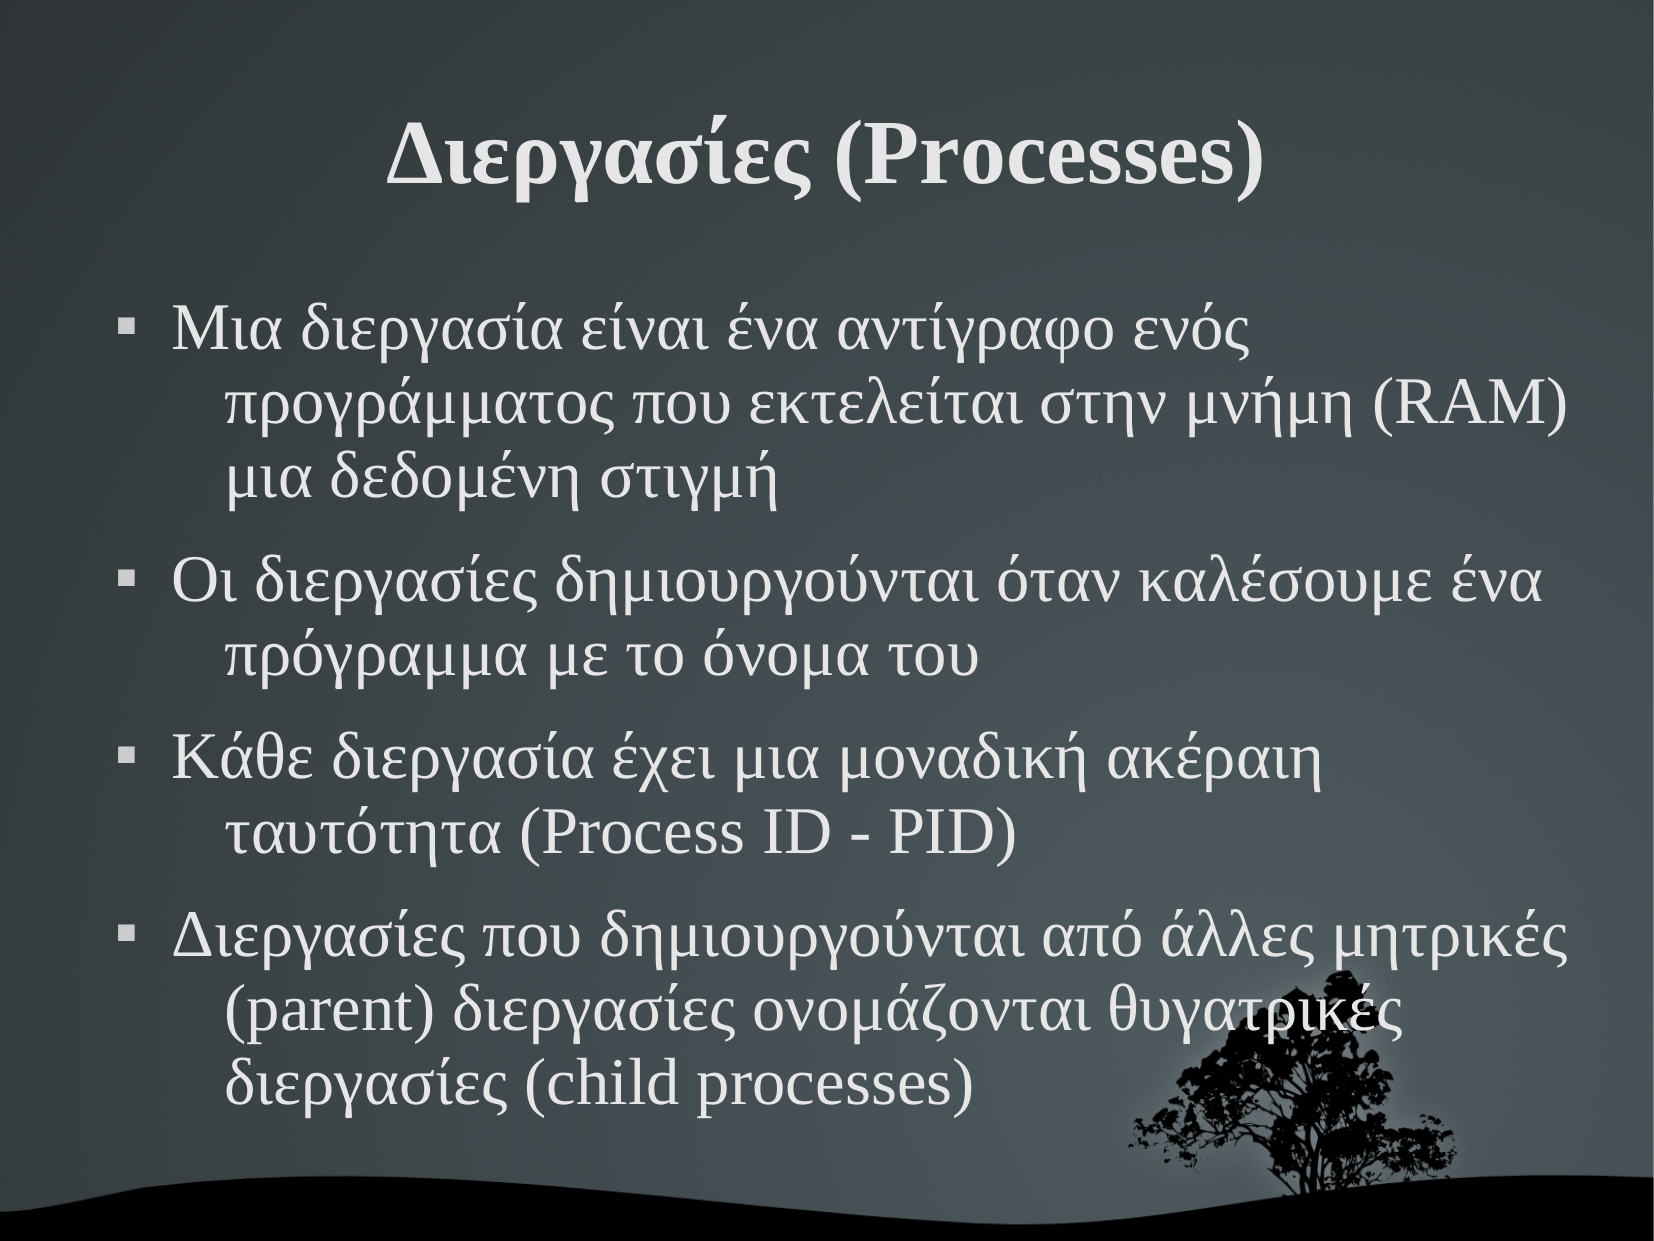

# Διεργασίες (Processes)
Μια διεργασία είναι ένα αντίγραφο ενός προγράμματος που εκτελείται στην μνήμη (RAM) μια δεδομένη στιγμή
Οι διεργασίες δημιουργούνται όταν καλέσουμε ένα πρόγραμμα με το όνομα του
Κάθε διεργασία έχει μια μοναδική ακέραιη ταυτότητα (Process ID - PID)
Διεργασίες που δημιουργούνται από άλλες μητρικές (parent) διεργασίες ονομάζονται θυγατρικές διεργασίες (child processes)